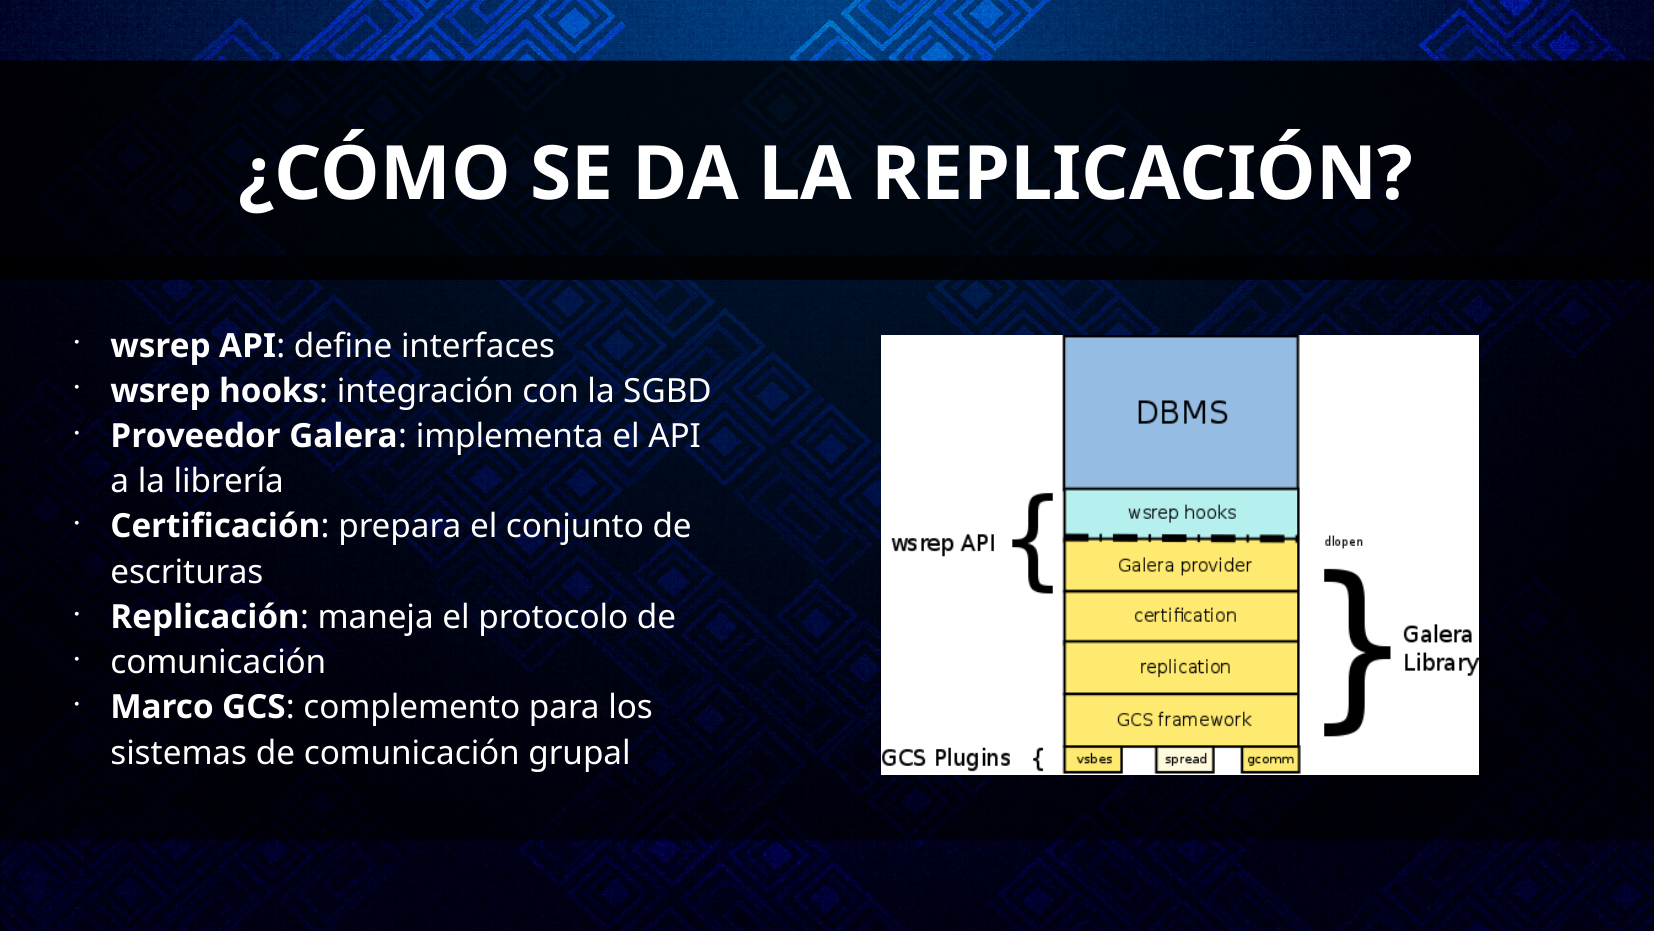

¿CÓMO SE DA LA REPLICACIÓN?
wsrep API: define interfaces
wsrep hooks: integración con la SGBD
Proveedor Galera: implementa el API
a la librería
Certificación: prepara el conjunto de
escrituras
Replicación: maneja el protocolo de
comunicación
Marco GCS: complemento para los
sistemas de comunicación grupal